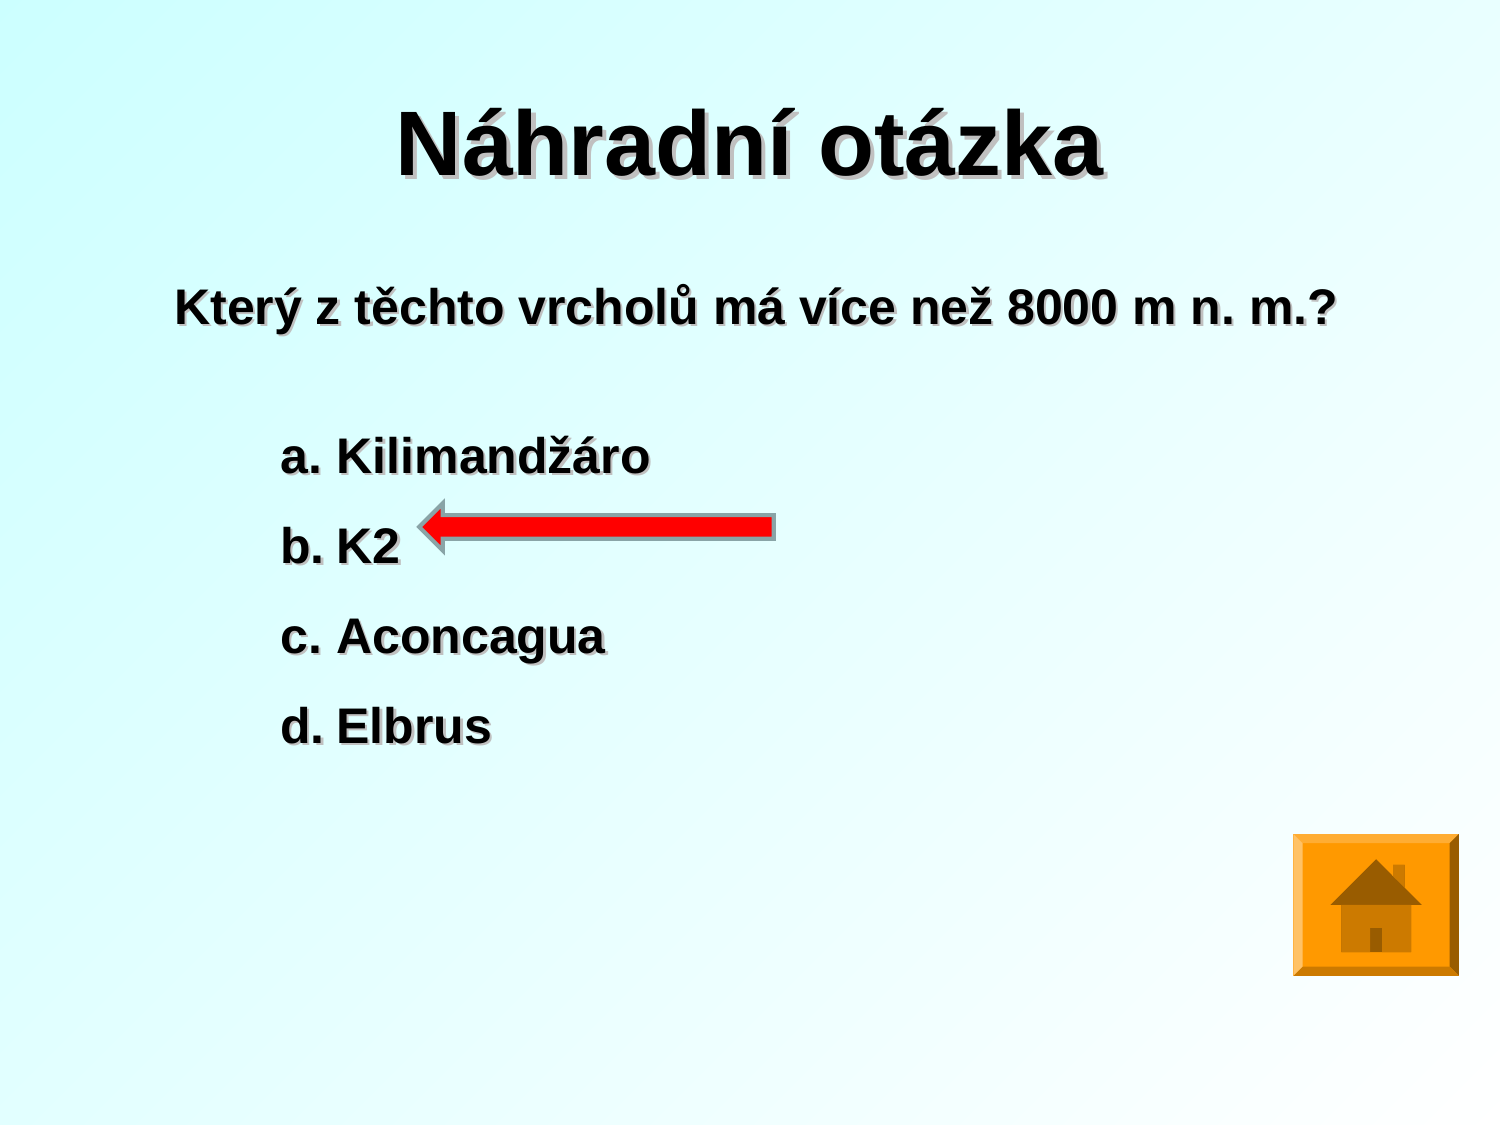

# Náhradní otázka
Který z těchto vrcholů má více než 8000 m n. m.?
Kilimandžáro
K2
Aconcagua
Elbrus